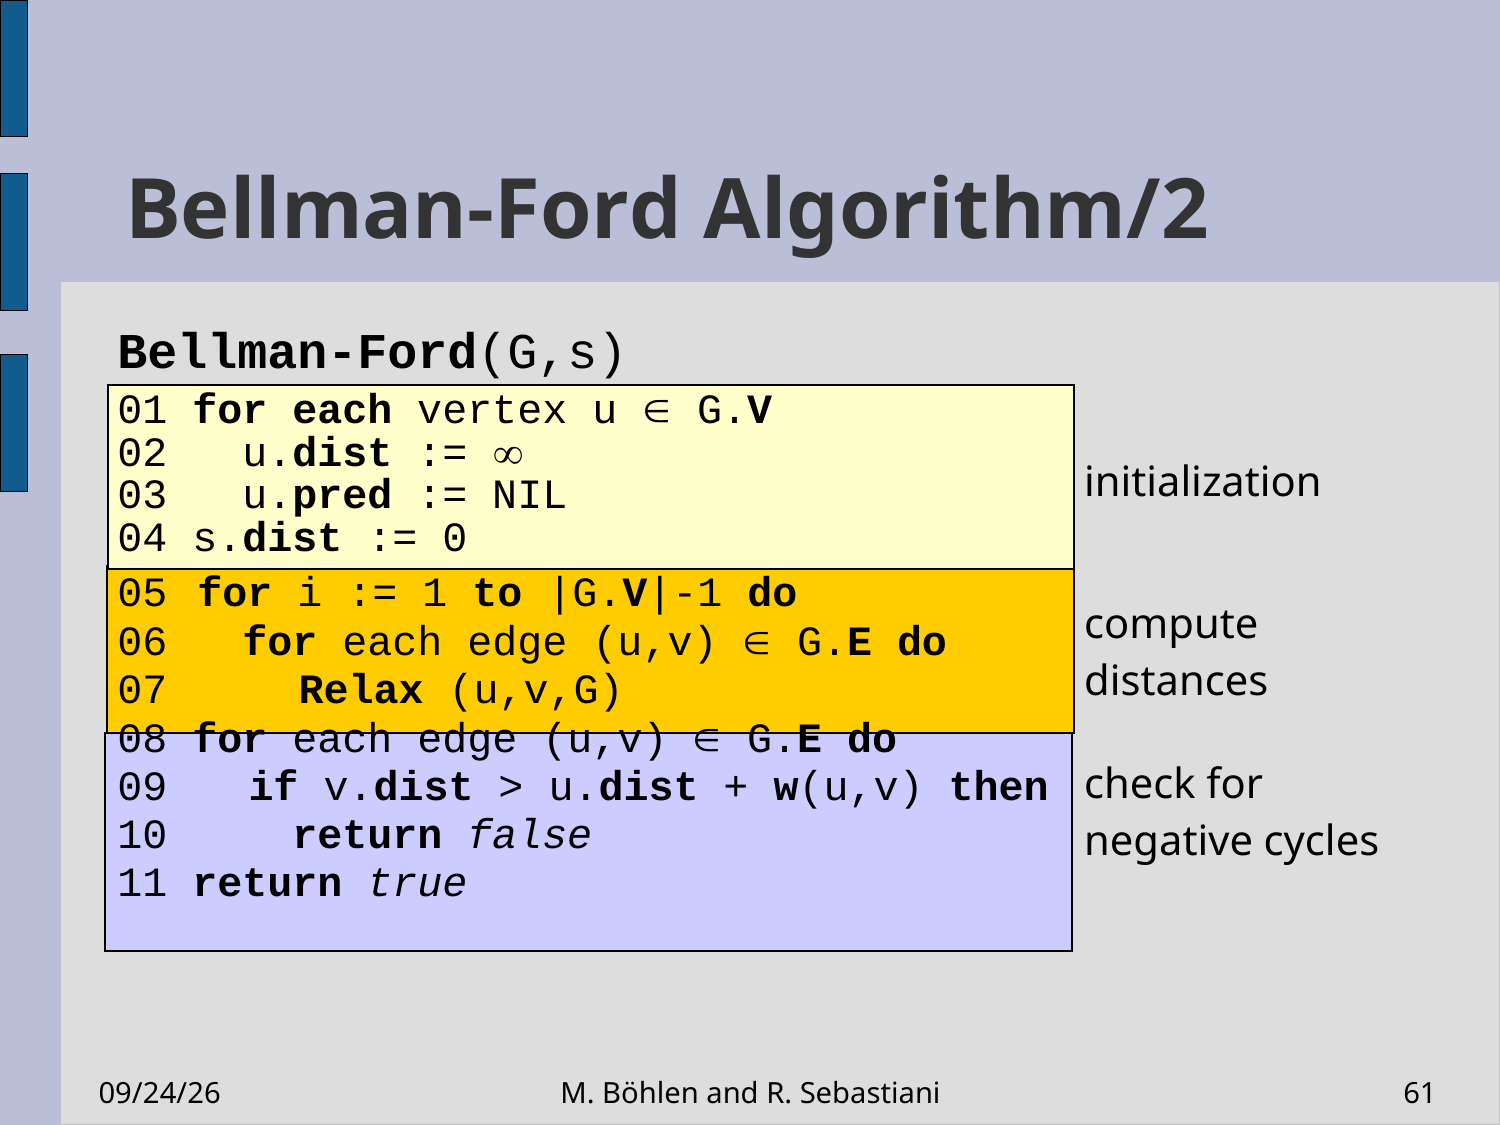

# Bellman-Ford Algorithm/2
Bellman-Ford(G,s)
01 for each vertex u  G.V
02 u.dist := 
03 u.pred := NIL
04 s.dist := 0
05 for i := 1 to |G.V|-1 do
06 for each edge (u,v)  G.E do
07	 Relax (u,v,G)
08 for each edge (u,v)  G.E do
09	 if v.dist > u.dist + w(u,v) then
10 return false
11 return true
initialization
compute distances
check for negative cycles
M. Böhlen and R. Sebastiani
61